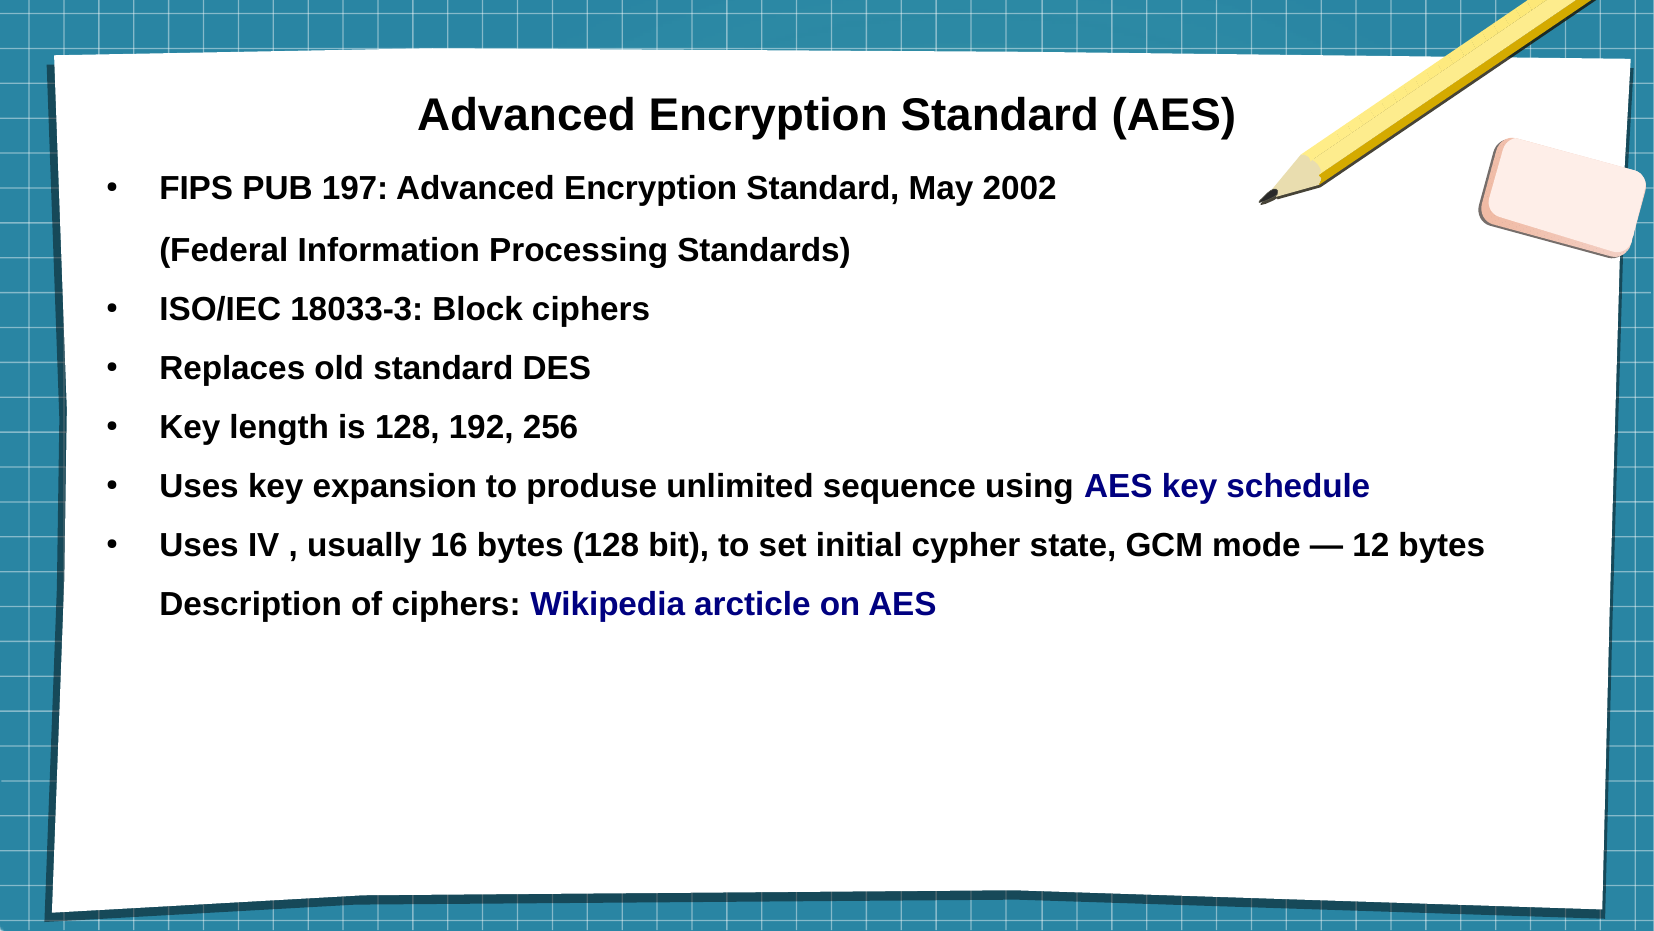

# Advanced Encryption Standard (AES)
FIPS PUB 197: Advanced Encryption Standard, May 2002
(Federal Information Processing Standards)
ISO/IEC 18033-3: Block ciphers
Replaces old standard DES
Key length is 128, 192, 256
Uses key expansion to produse unlimited sequence using AES key schedule
Uses IV , usually 16 bytes (128 bit), to set initial cypher state, GCM mode — 12 bytes
Description of ciphers: Wikipedia arcticle on AES